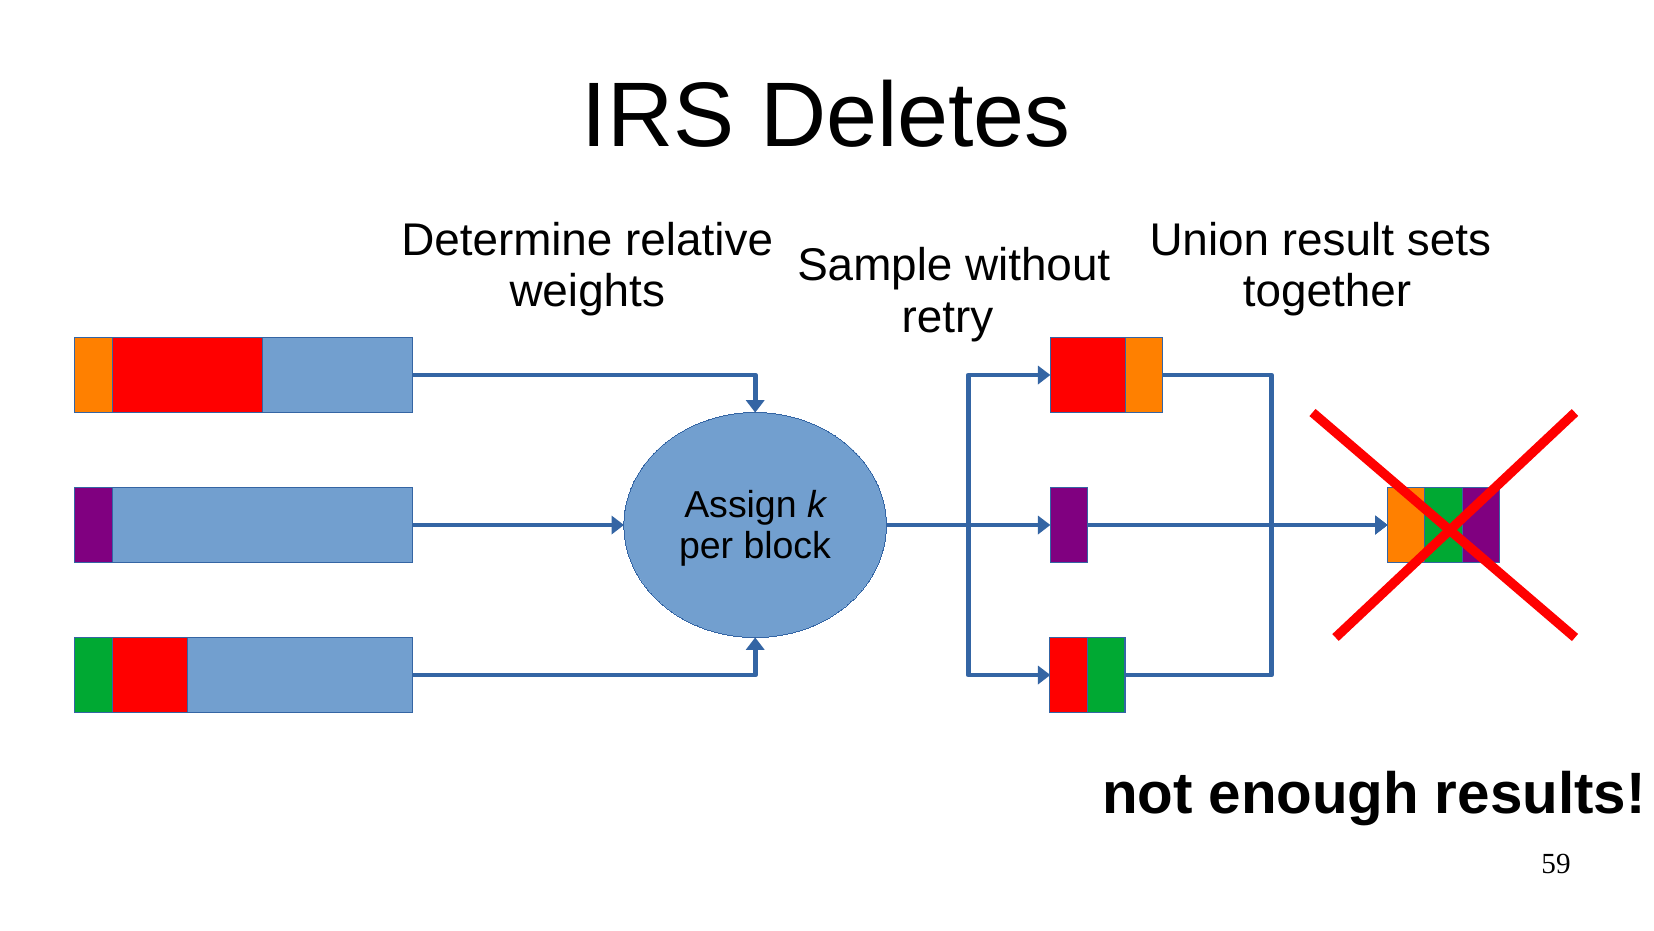

# IRS Deletes
Determine relative
weights
Union result sets
together
Sample without
retry
Assign k per block
not enough results!
59